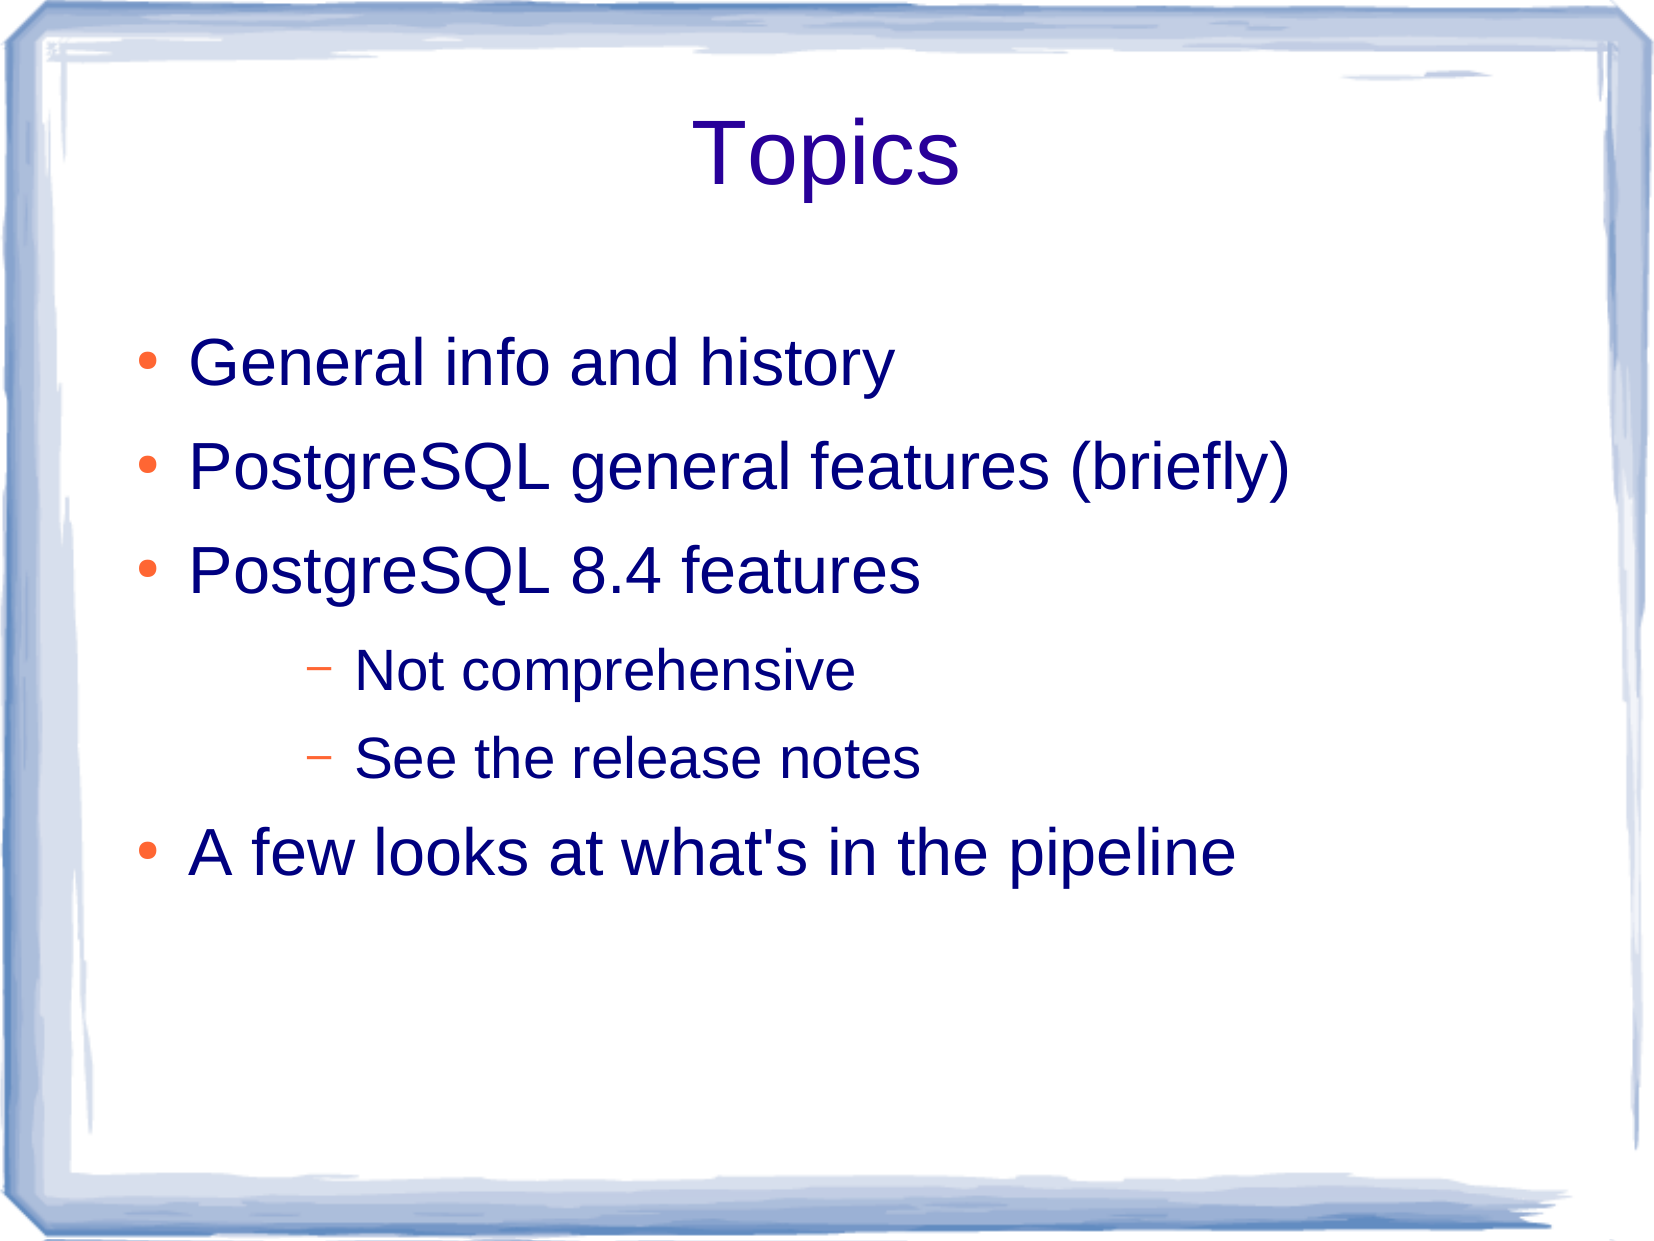

# Topics
General info and history
PostgreSQL general features (briefly)
PostgreSQL 8.4 features
Not comprehensive
See the release notes
A few looks at what's in the pipeline